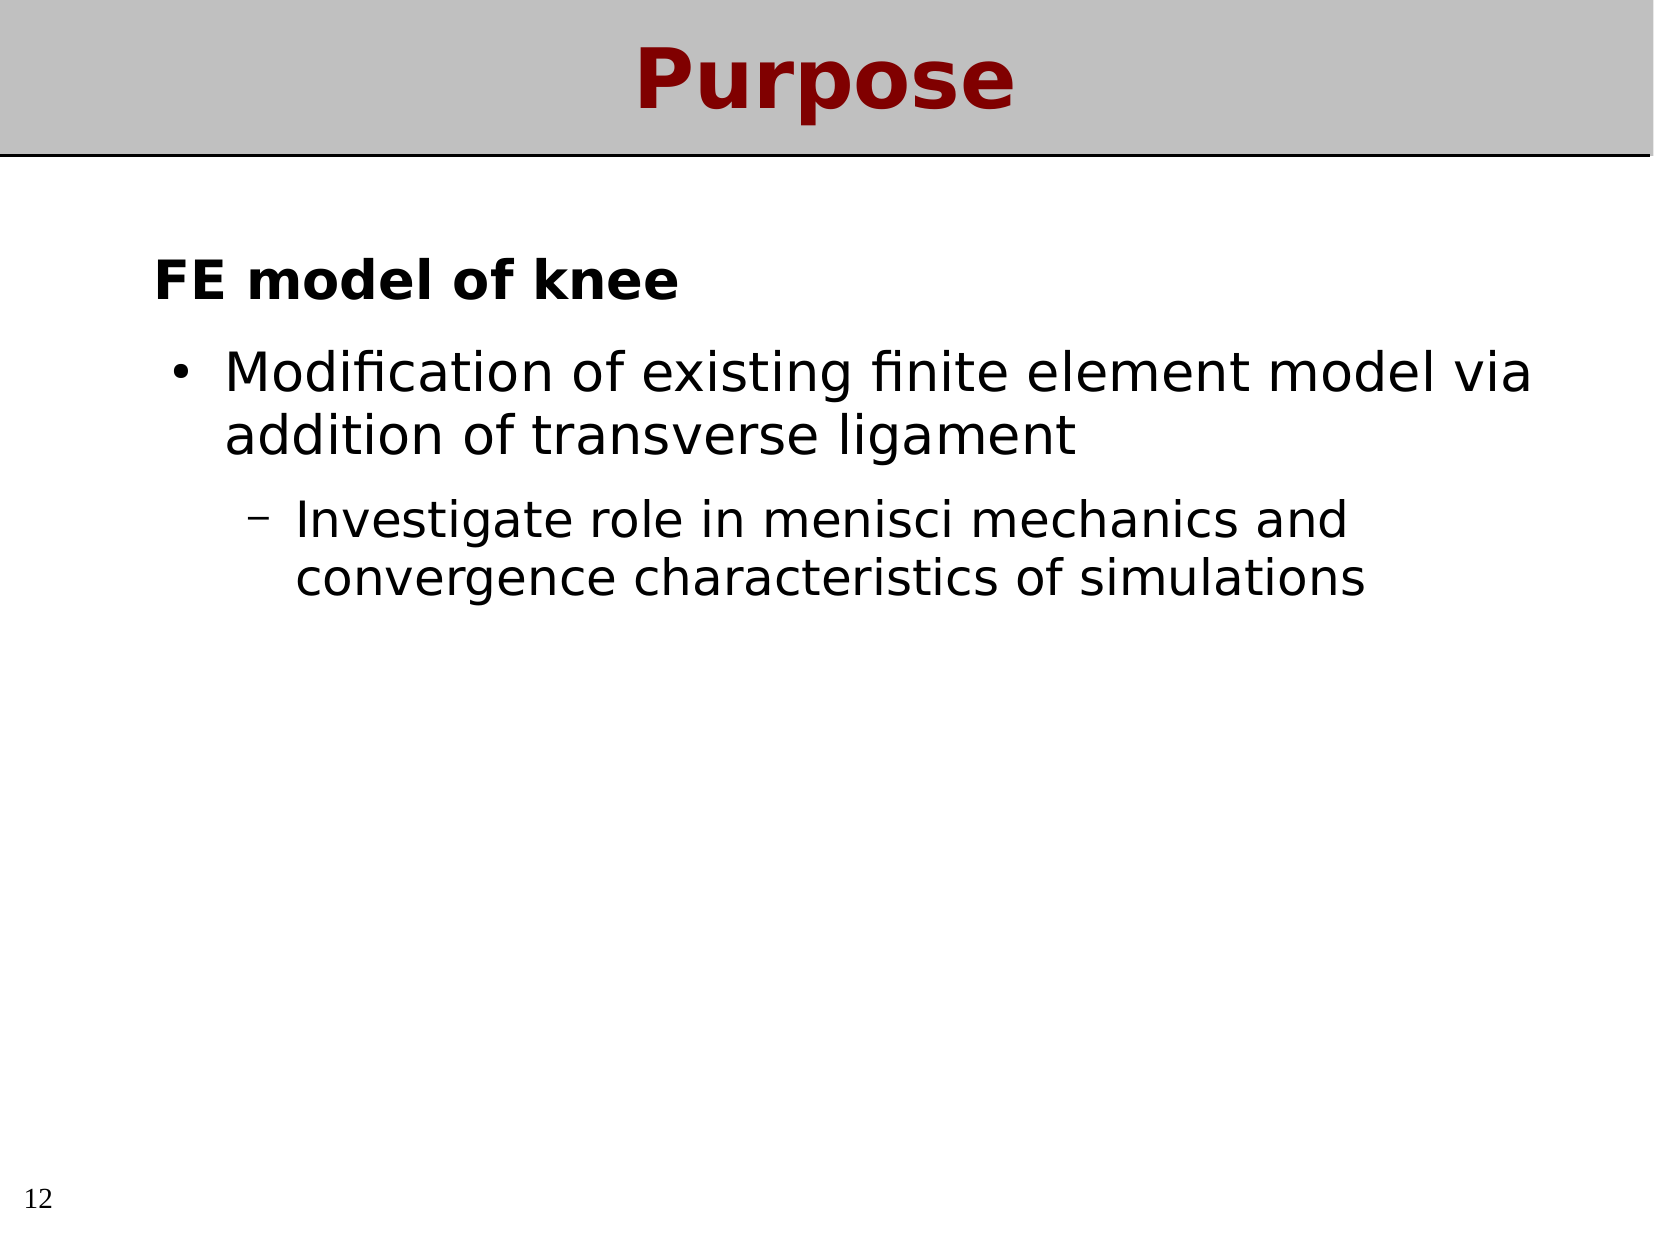

Purpose
# FE model of knee
Modification of existing finite element model via addition of transverse ligament
Investigate role in menisci mechanics and convergence characteristics of simulations